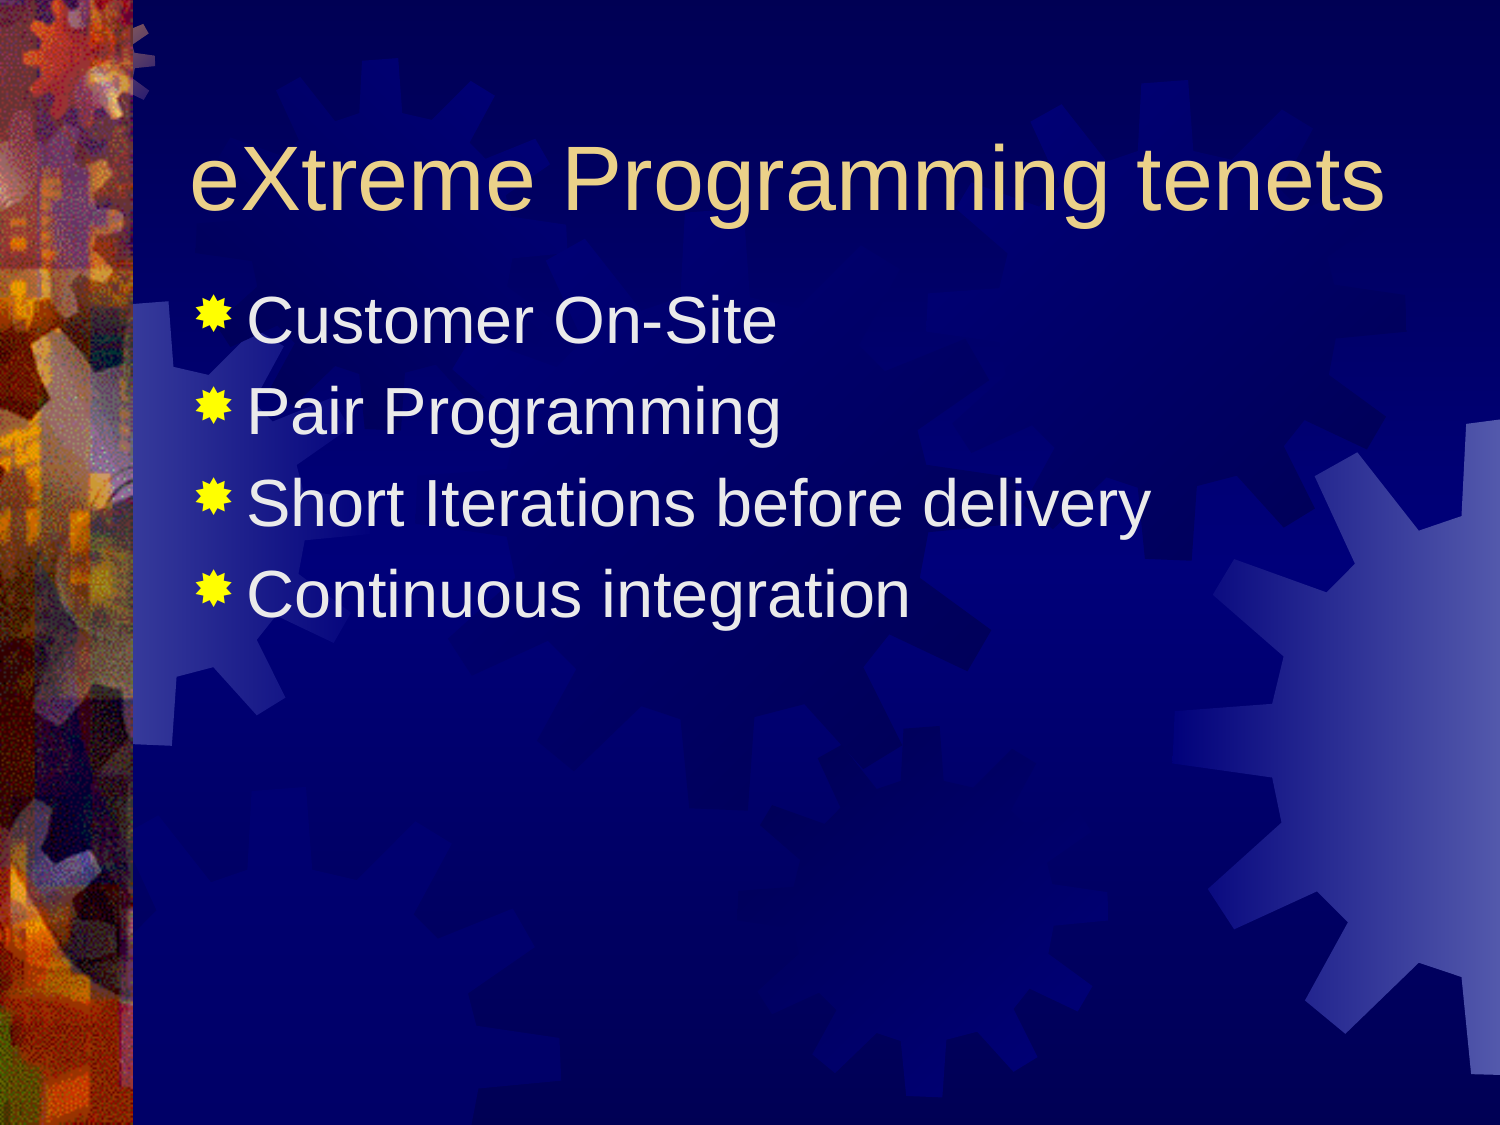

# eXtreme Programming tenets
Customer On-Site
Pair Programming
Short Iterations before delivery
Continuous integration